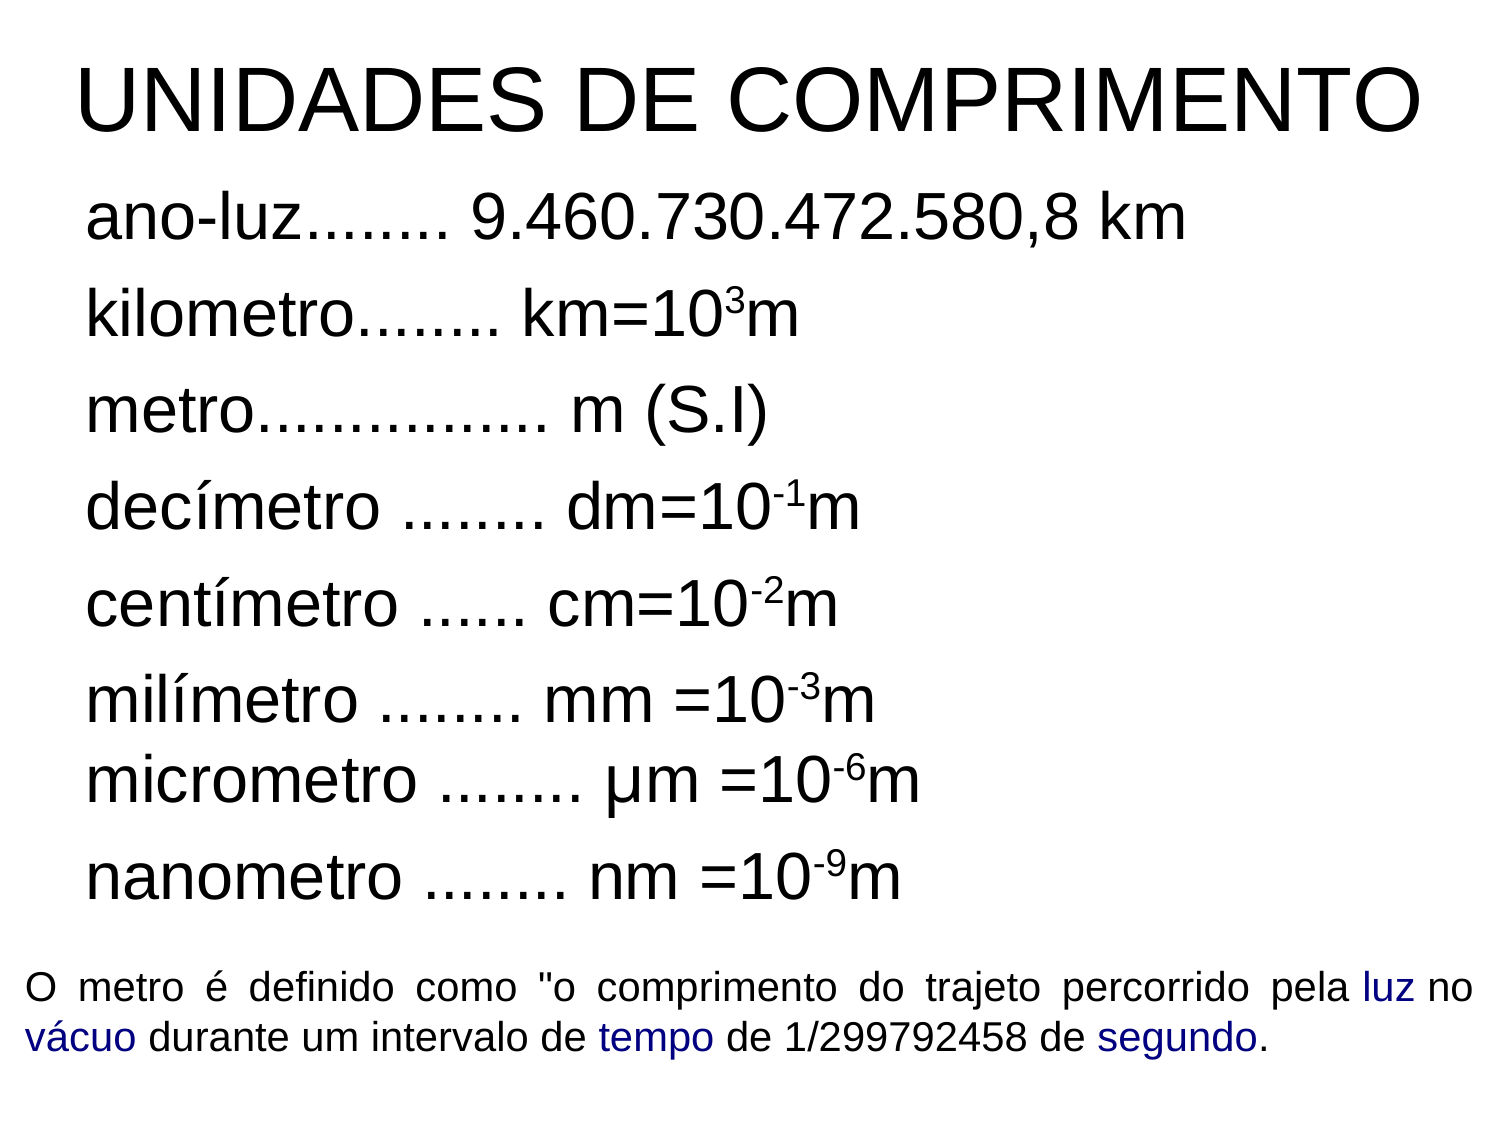

# UNIDADES DE COMPRIMENTO
ano-luz........ 9.460.730.472.580,8 km
kilometro........ km=103m
metro................ m (S.I)
decímetro ........ dm=10-1m
centímetro ...... cm=10-2m
milímetro ........ mm =10-3m
micrometro ........ μm =10-6m
nanometro ........ nm =10-9m
O metro é definido como "o comprimento do trajeto percorrido pela luz no vácuo durante um intervalo de tempo de 1/299792458 de segundo.